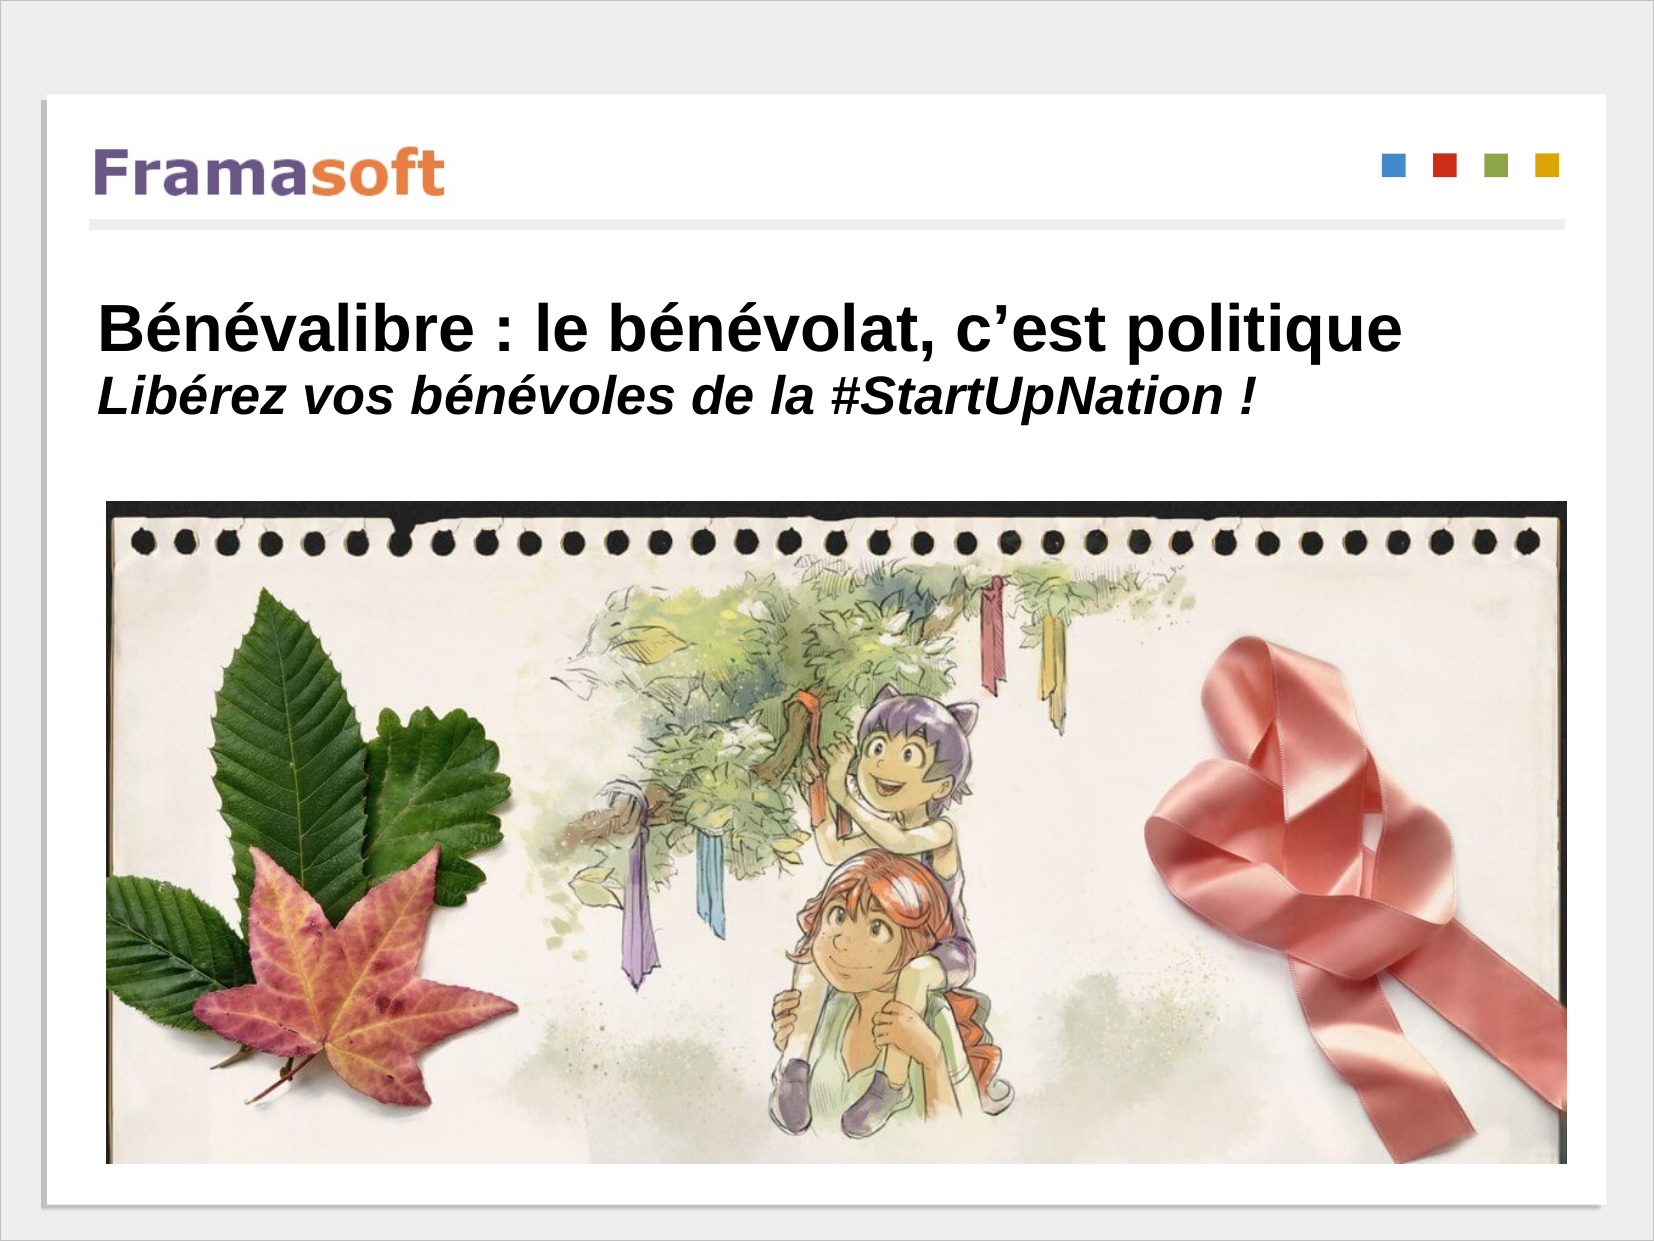

Bénévalibre : le bénévolat, c’est politique
Libérez vos bénévoles de la #StartUpNation !